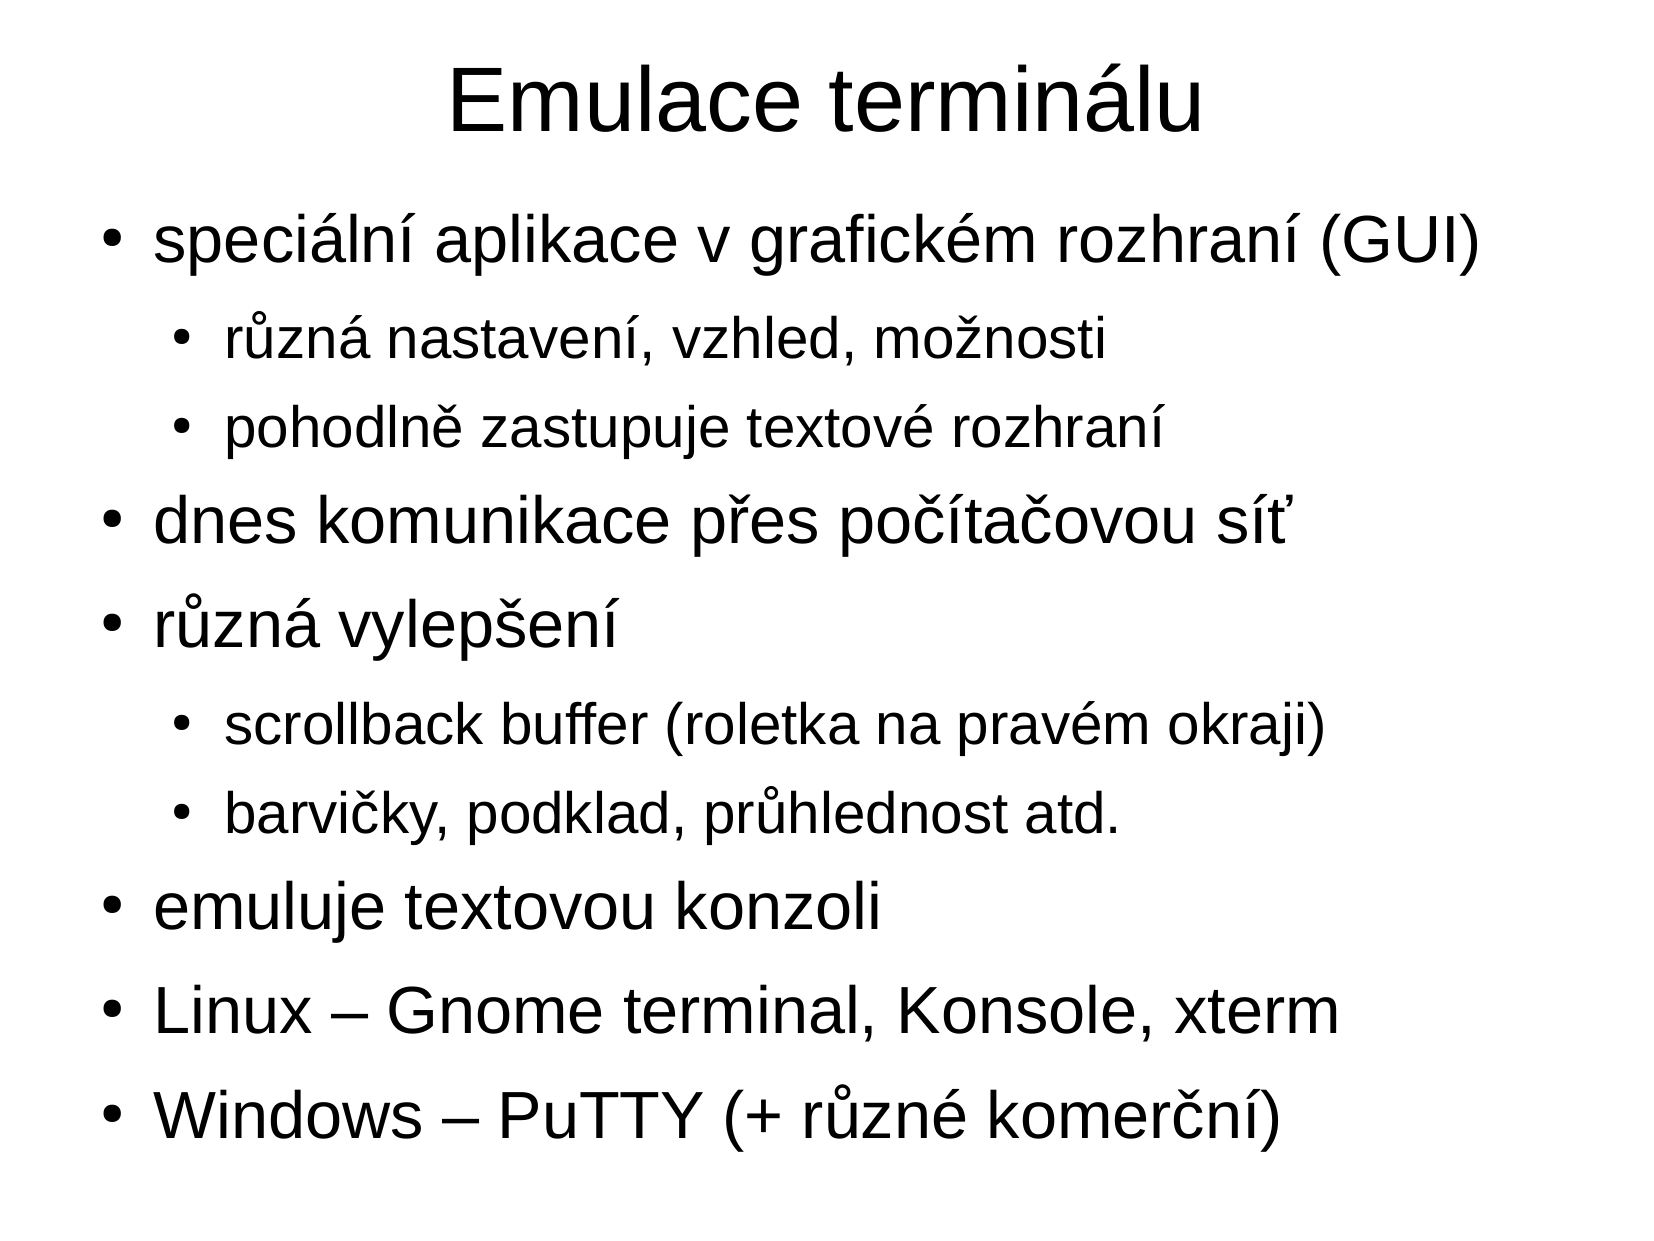

# Emulace terminálu
speciální aplikace v grafickém rozhraní (GUI)
různá nastavení, vzhled, možnosti
pohodlně zastupuje textové rozhraní
dnes komunikace přes počítačovou síť
různá vylepšení
scrollback buffer (roletka na pravém okraji)
barvičky, podklad, průhlednost atd.
emuluje textovou konzoli
Linux – Gnome terminal, Konsole, xterm
Windows – PuTTY (+ různé komerční)